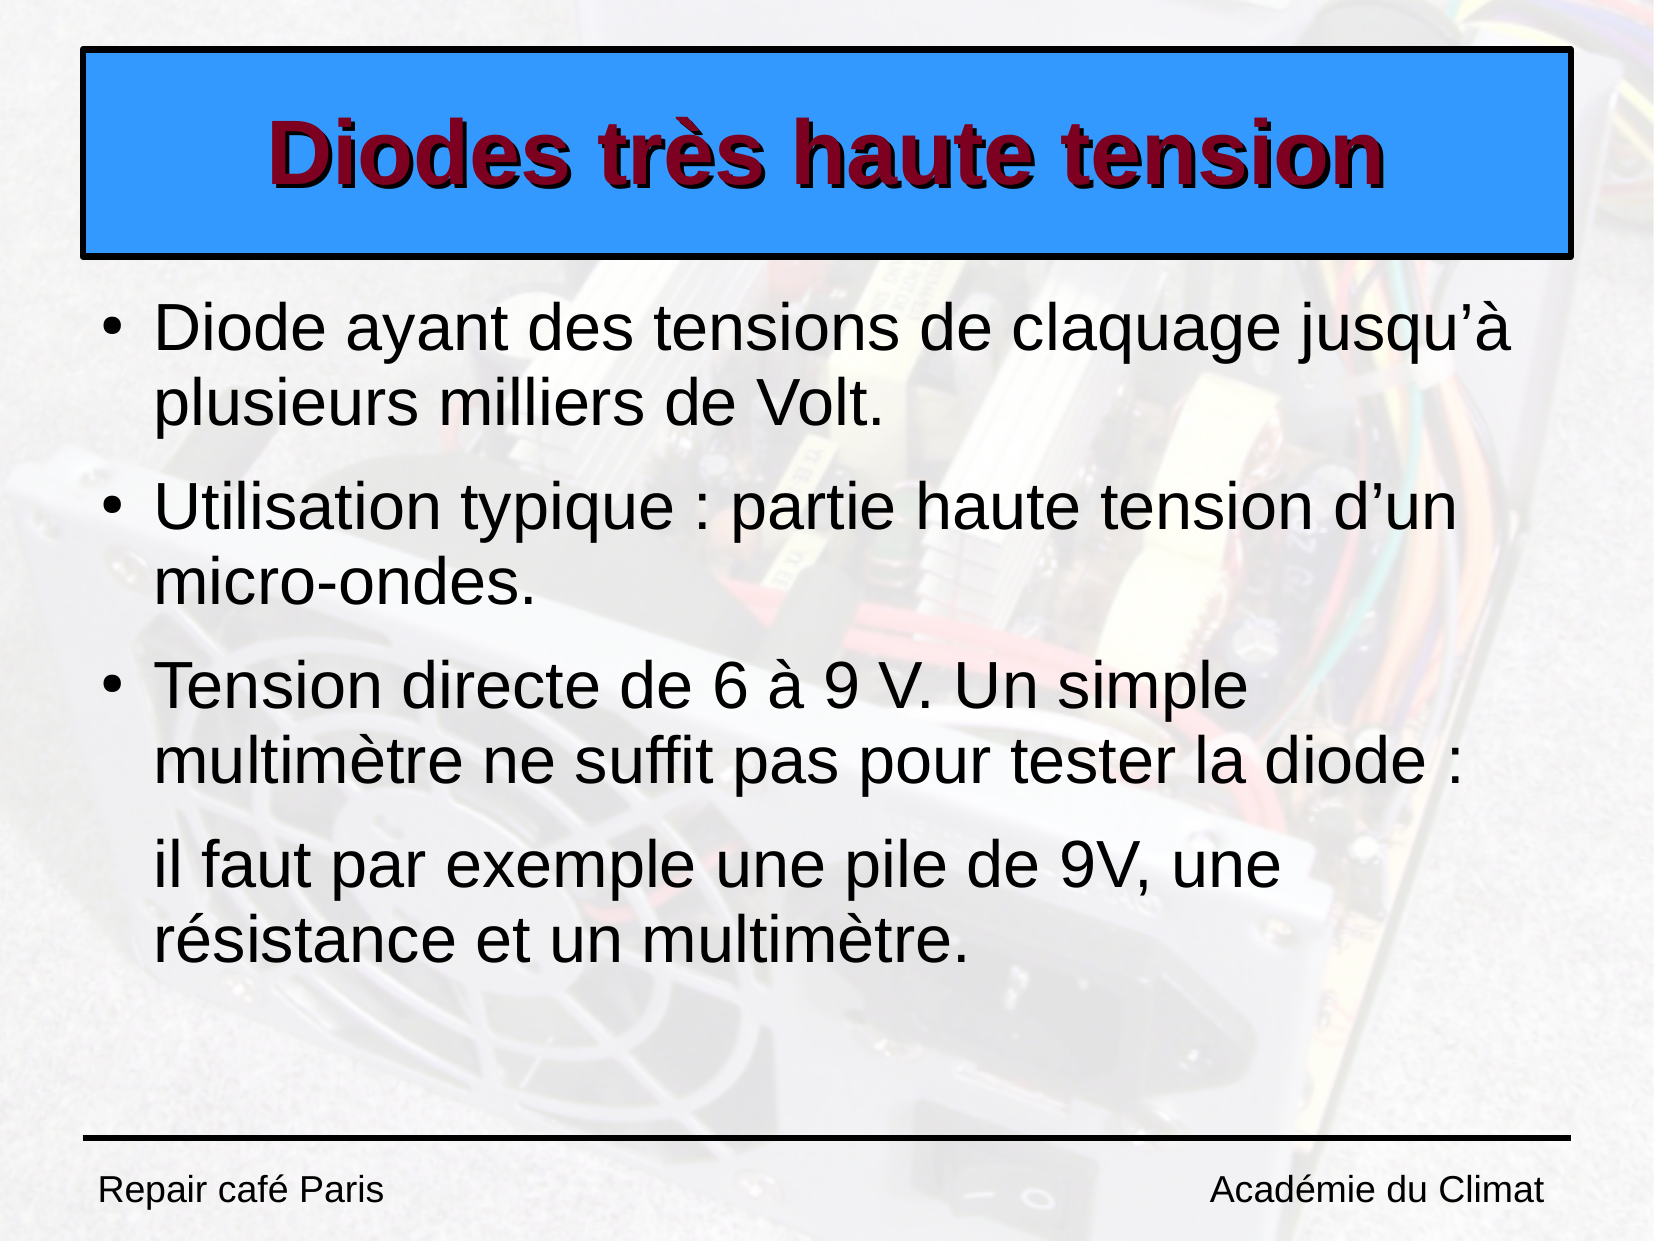

# Diodes très haute tension
Diode ayant des tensions de claquage jusqu’à plusieurs milliers de Volt.
Utilisation typique : partie haute tension d’un micro-ondes.
Tension directe de 6 à 9 V. Un simple multimètre ne suffit pas pour tester la diode :
il faut par exemple une pile de 9V, une résistance et un multimètre.
Repair café Paris	Académie du Climat